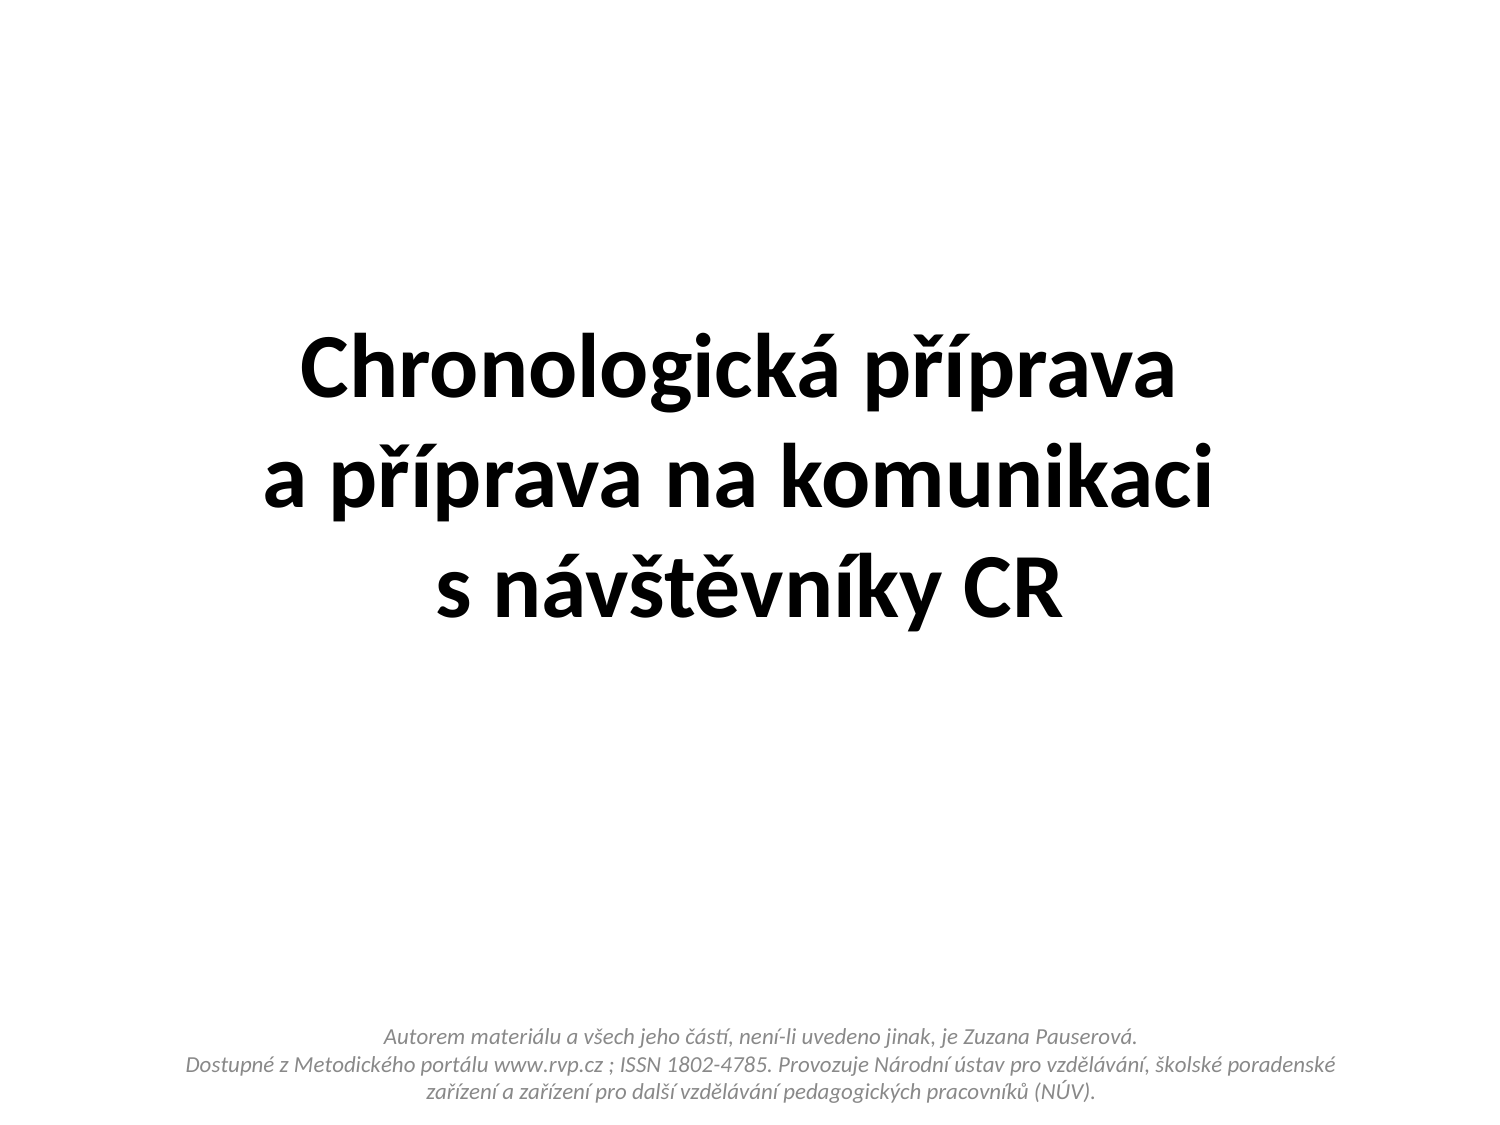

# Chronologická příprava a příprava na komunikaci s návštěvníky CR
Autorem materiálu a všech jeho částí, není-li uvedeno jinak, je Zuzana Pauserová.
Dostupné z Metodického portálu www.rvp.cz ; ISSN 1802-4785. Provozuje Národní ústav pro vzdělávání, školské poradenské zařízení a zařízení pro další vzdělávání pedagogických pracovníků (NÚV).